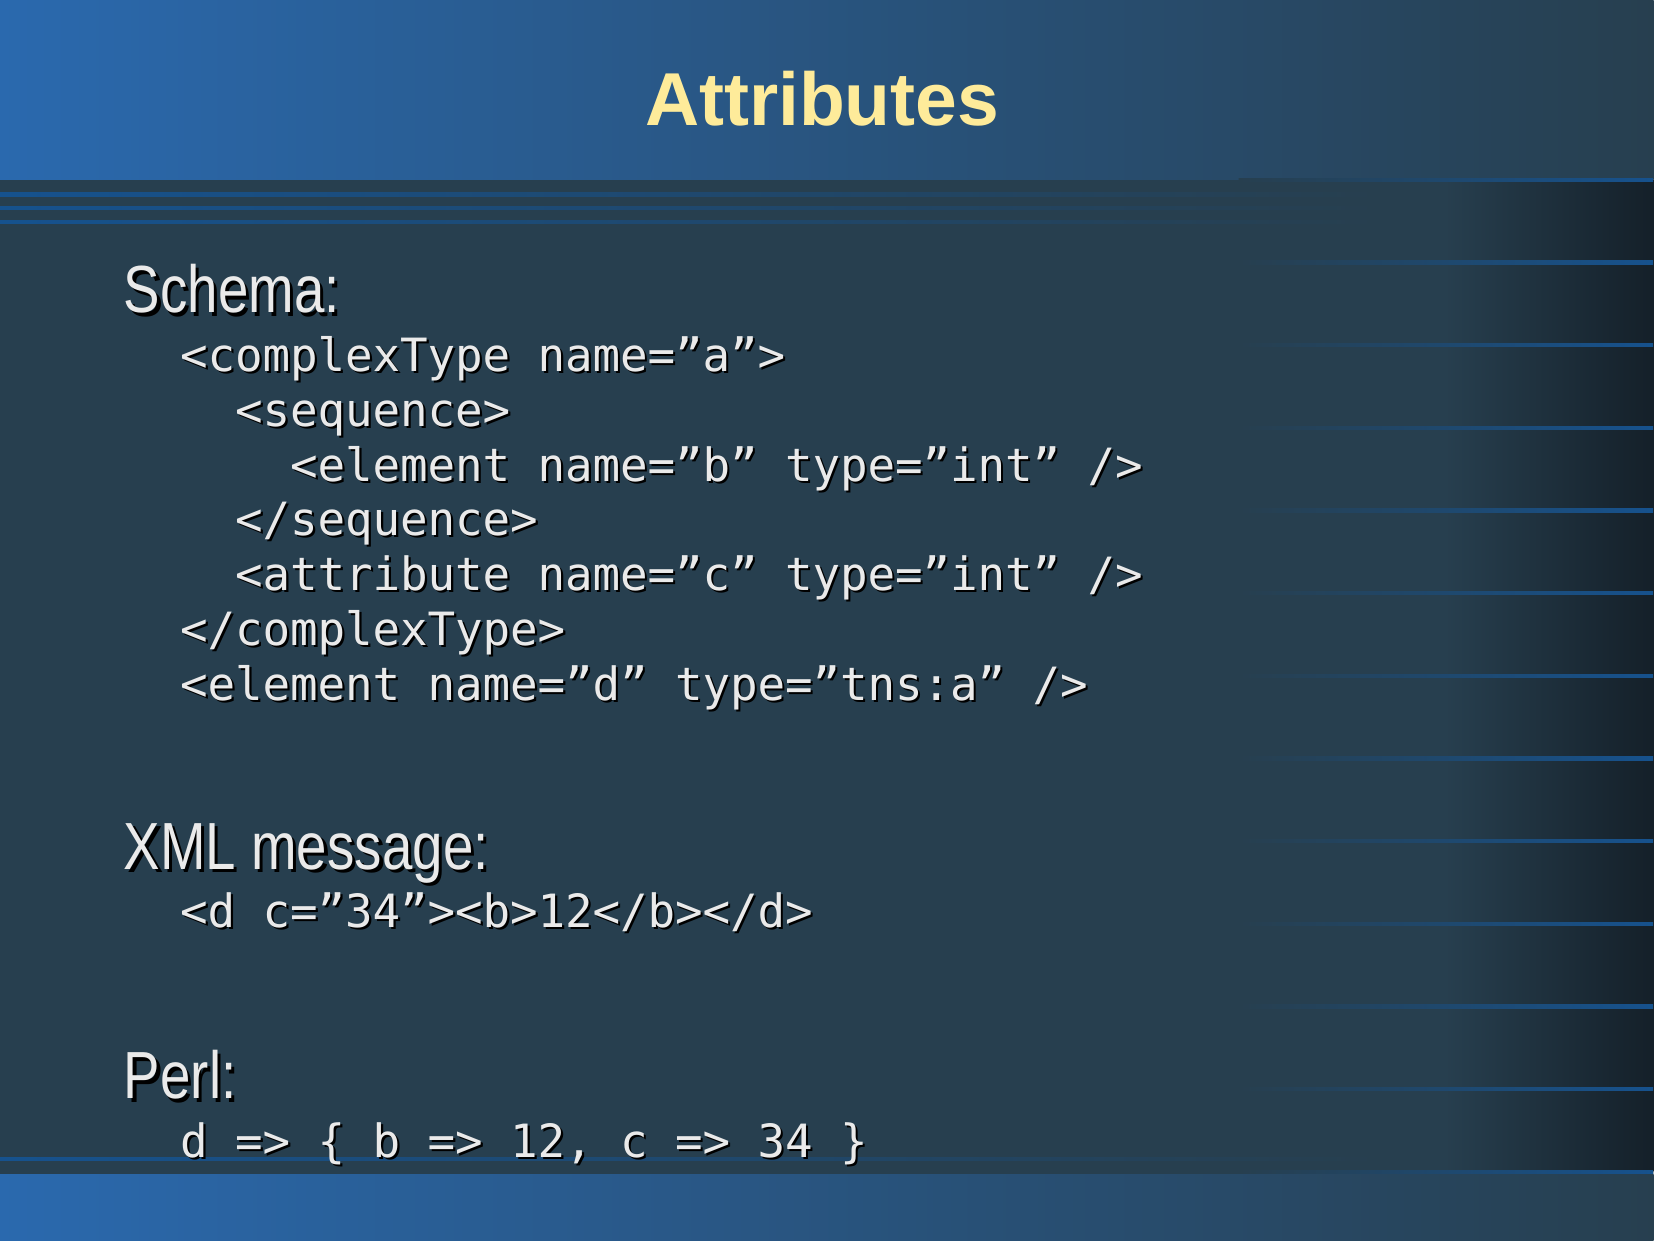

# Attributes
Schema:
<complexType name=”a”>
 <sequence>
 <element name=”b” type=”int” />
 </sequence>
 <attribute name=”c” type=”int” />
</complexType>
<element name=”d” type=”tns:a” />
XML message:
<d c=”34”><b>12</b></d>
Perl:
d => { b => 12, c => 34 }